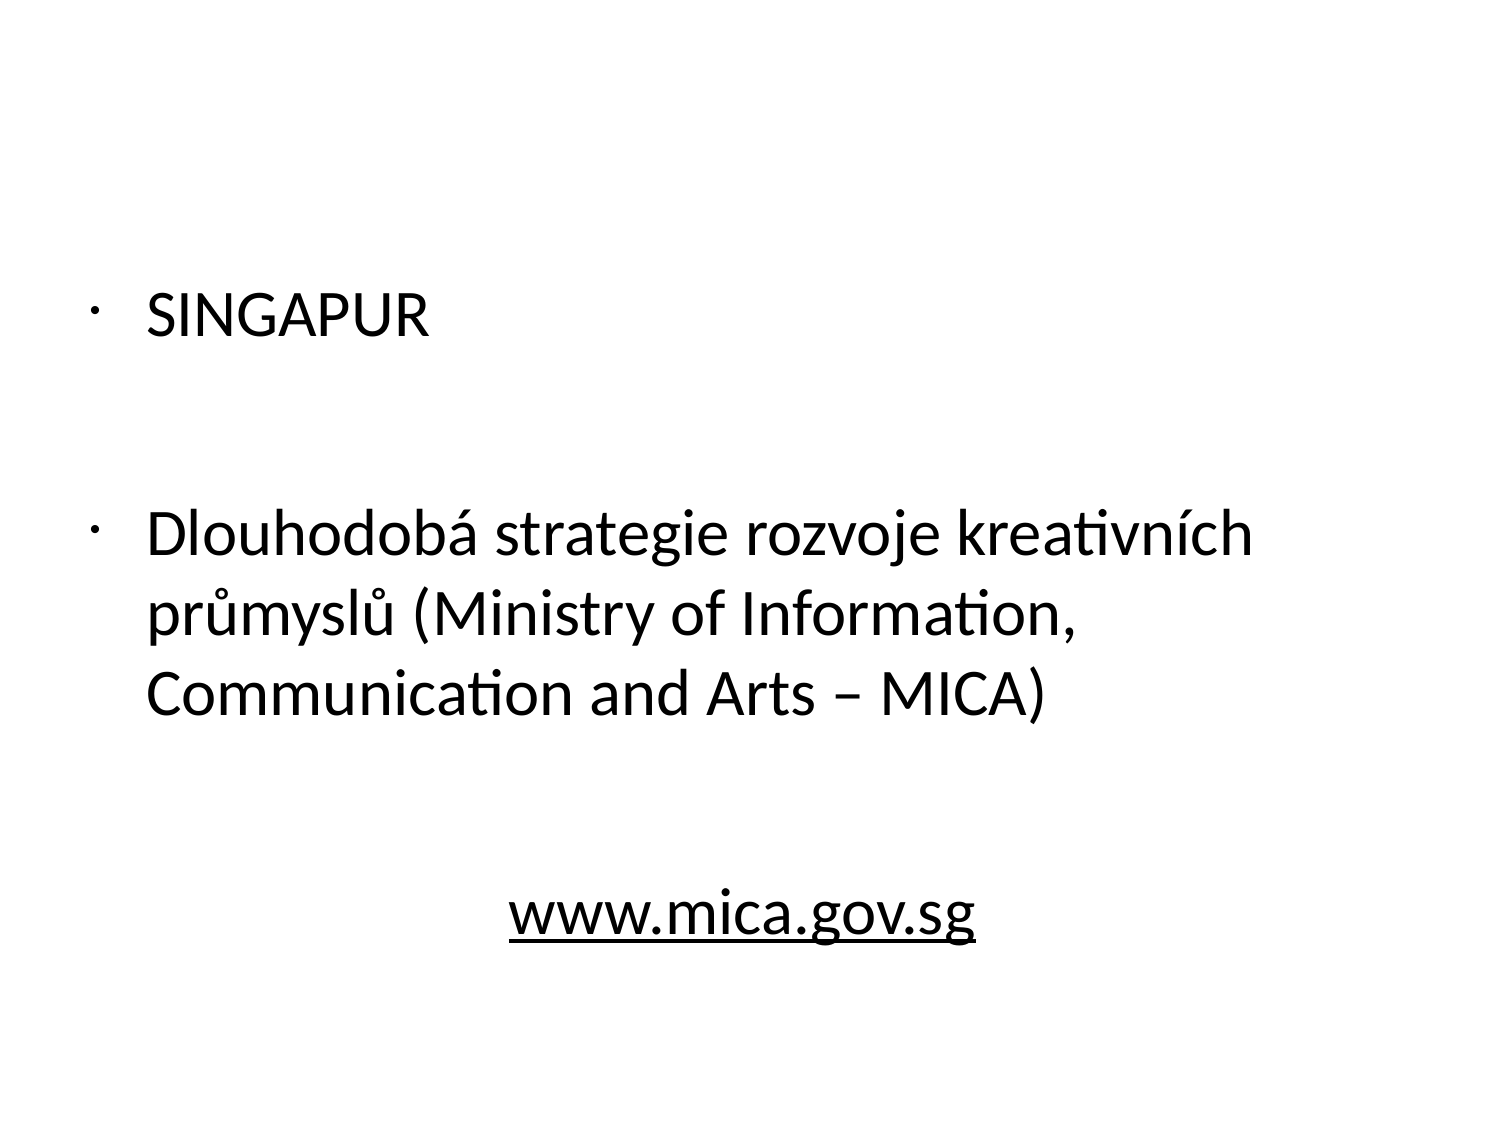

#
SINGAPUR
Dlouhodobá strategie rozvoje kreativních průmyslů (Ministry of Information, Communication and Arts – MICA)
www.mica.gov.sg